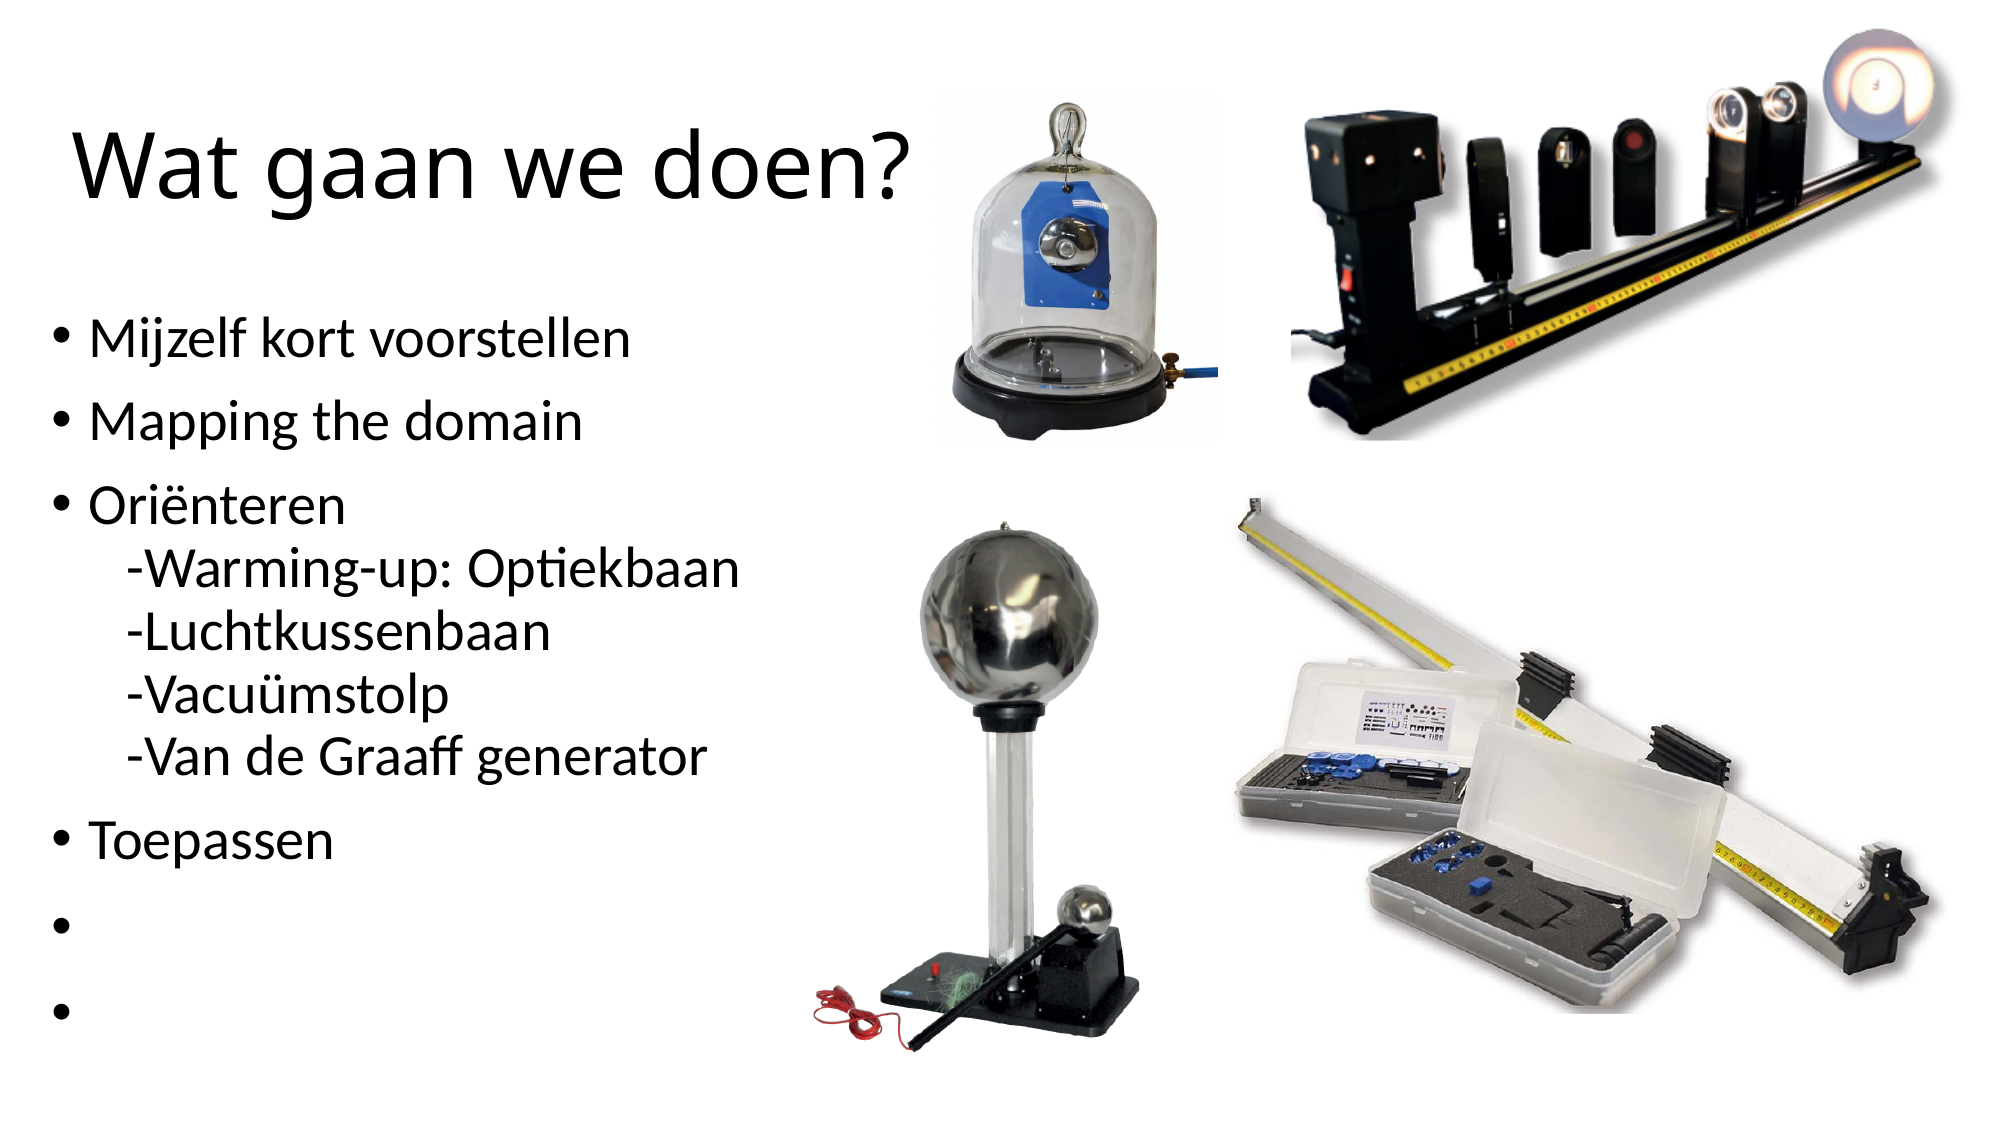

# Wat gaan we doen?
Mijzelf kort voorstellen
Mapping the domain
Oriënteren
-Warming-up: Optiekbaan
-Luchtkussenbaan
-Vacuümstolp
-Van de Graaff generator
Toepassen